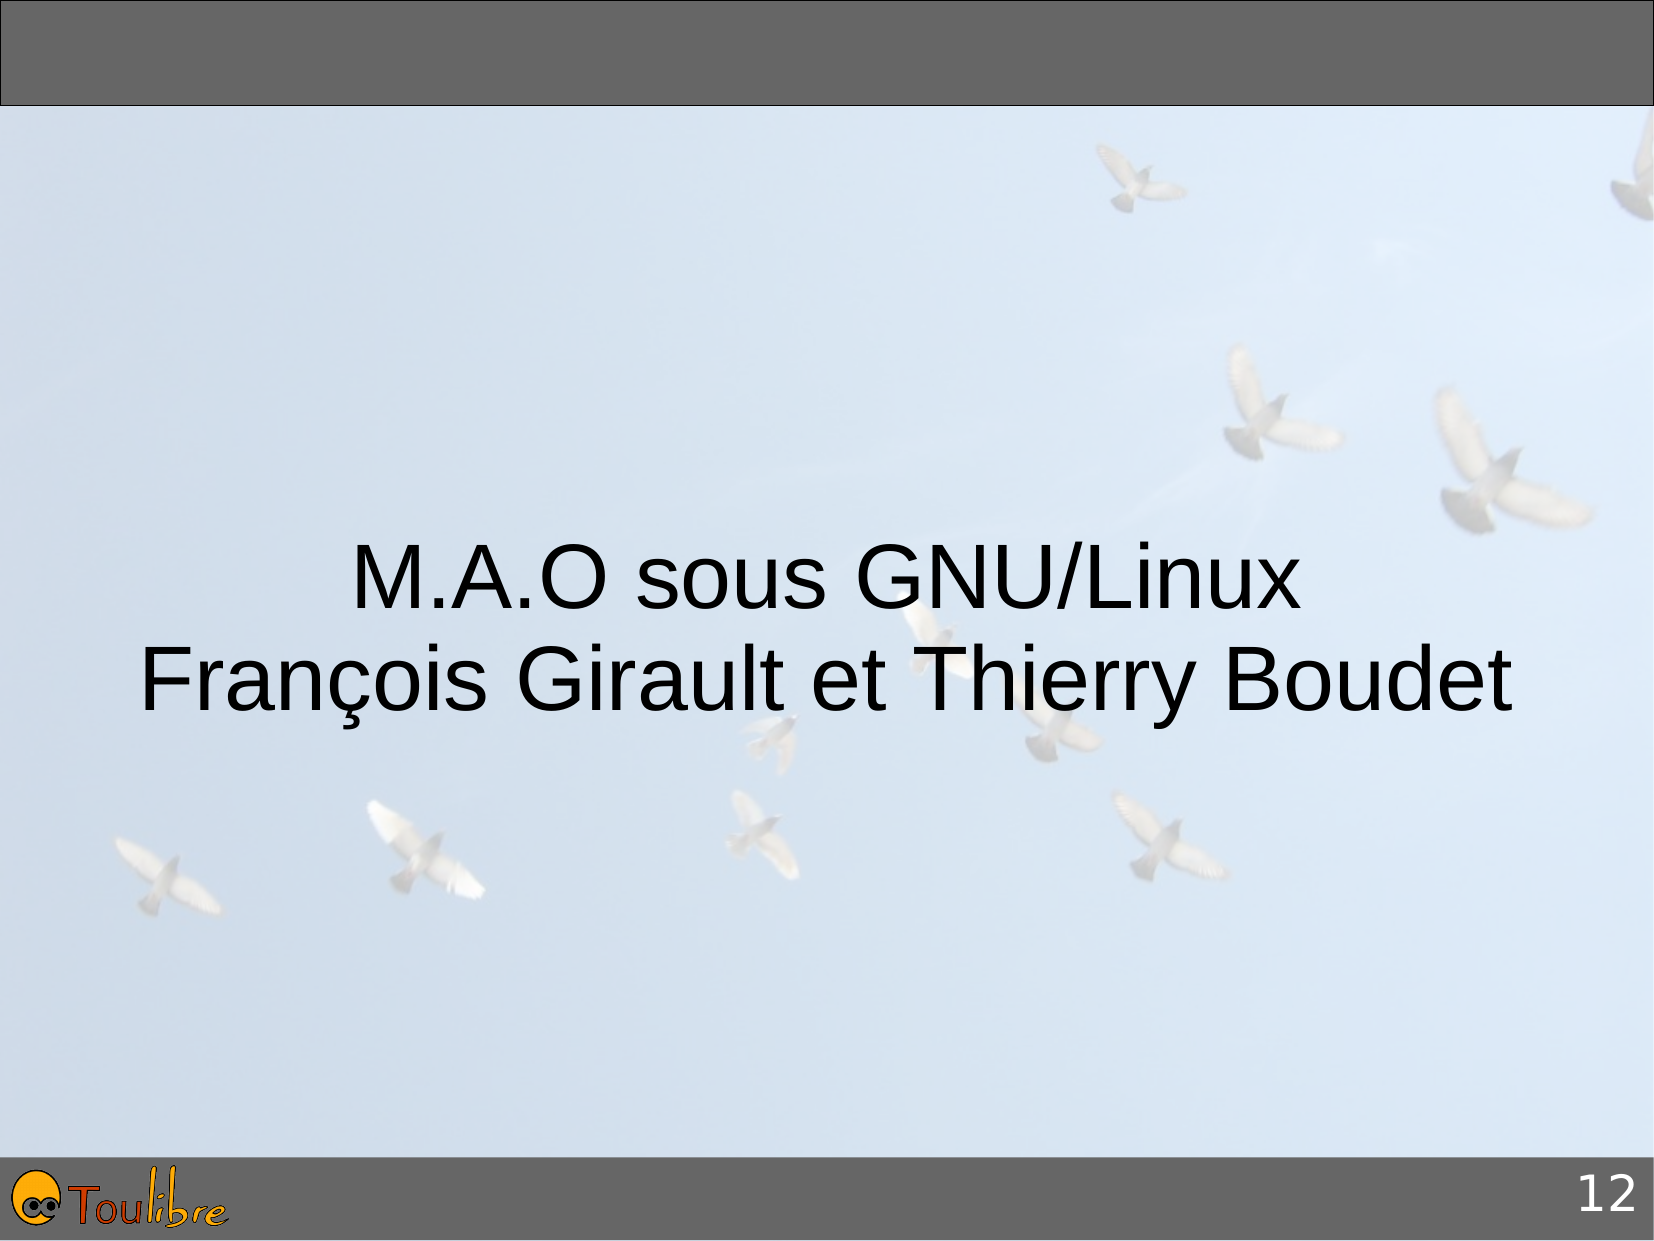

# M.A.O sous GNU/Linux
François Girault et Thierry Boudet